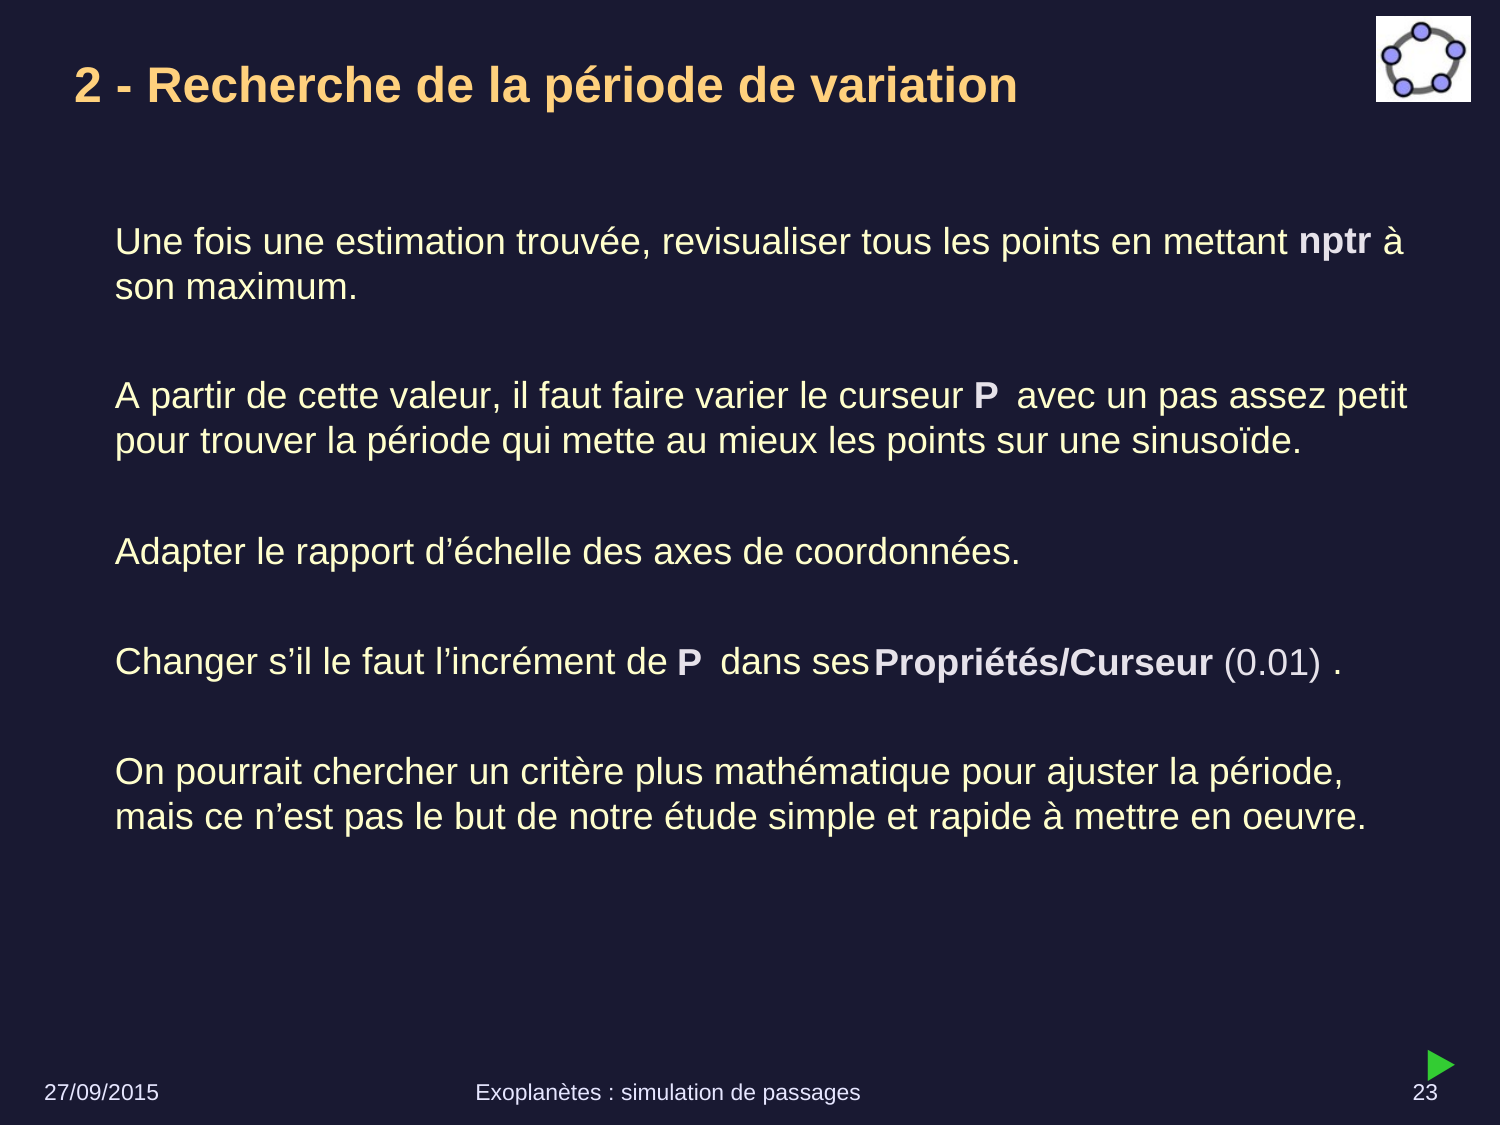

2 - Recherche de la période de variation
nptr
Une fois une estimation trouvée, revisualiser tous les points en mettant à son maximum.
A partir de cette valeur, il faut faire varier le curseur avec un pas assez petit pour trouver la période qui mette au mieux les points sur une sinusoïde.
P
Adapter le rapport d’échelle des axes de coordonnées.
Changer s’il le faut l’incrément de dans ses .
P
Propriétés/Curseur (0.01)
On pourrait chercher un critère plus mathématique pour ajuster la période, mais ce n’est pas le but de notre étude simple et rapide à mettre en oeuvre.

27/09/2015
Exoplanètes : simulation de passages
23